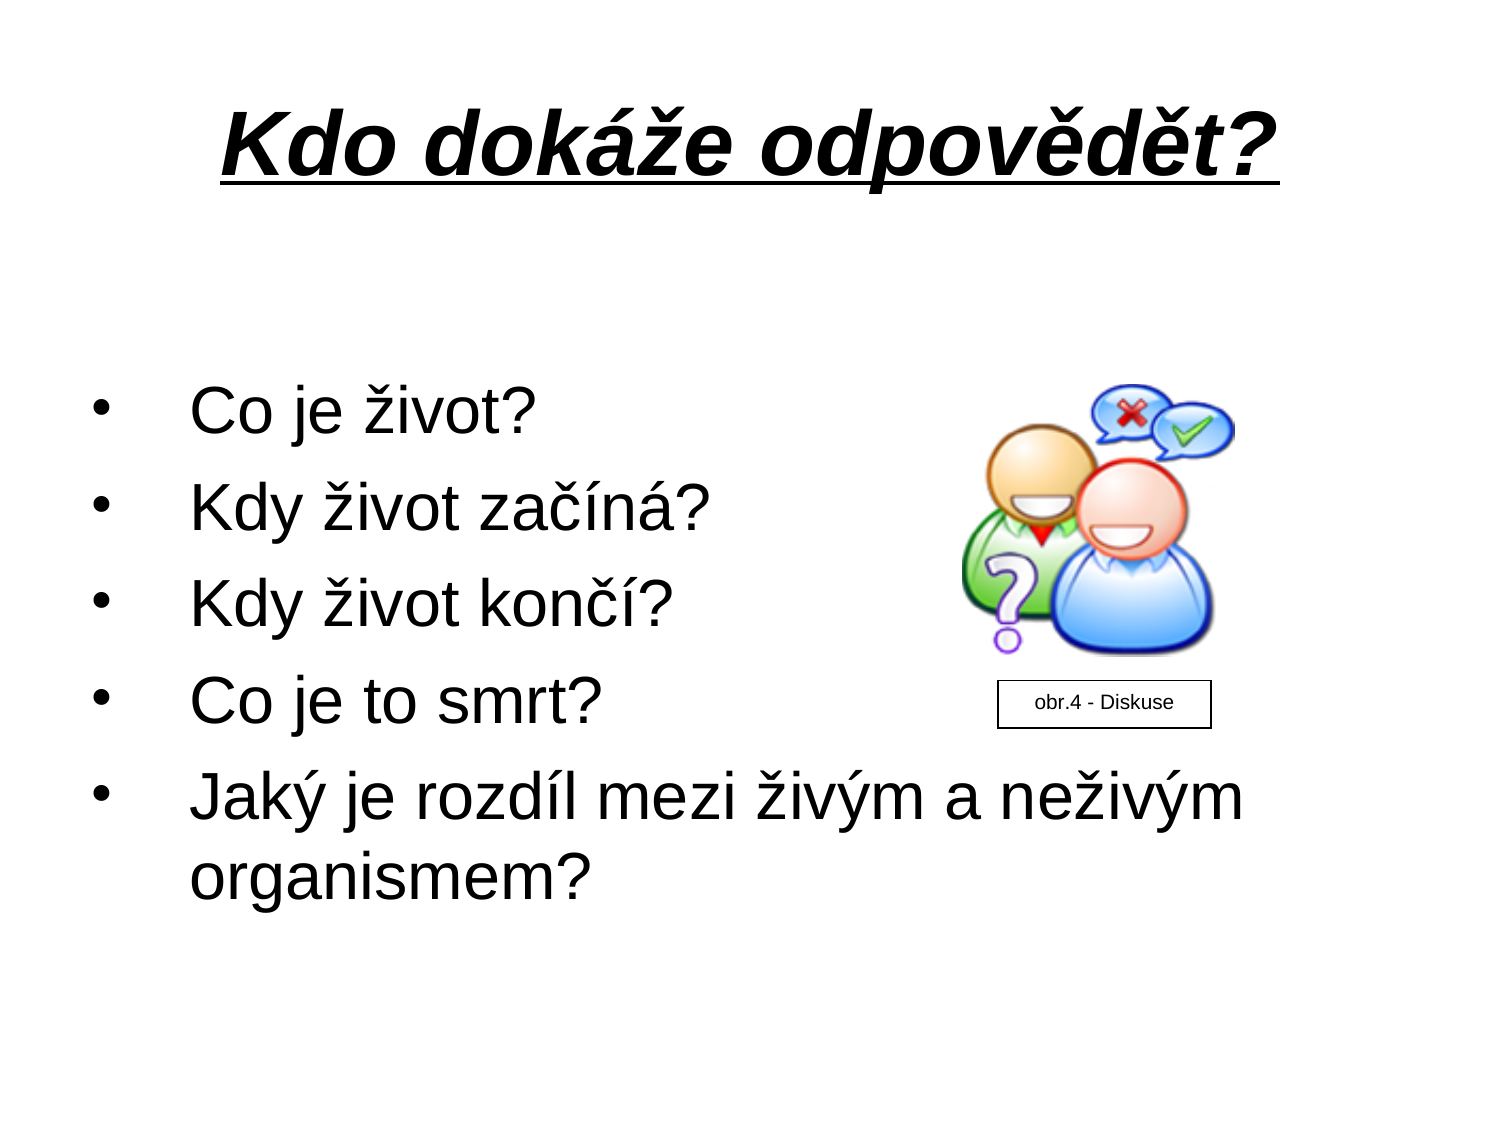

# Kdo dokáže odpovědět?
Co je život?
Kdy život začíná?
Kdy život končí?
Co je to smrt?
Jaký je rozdíl mezi živým a neživým organismem?
obr.4 - Diskuse